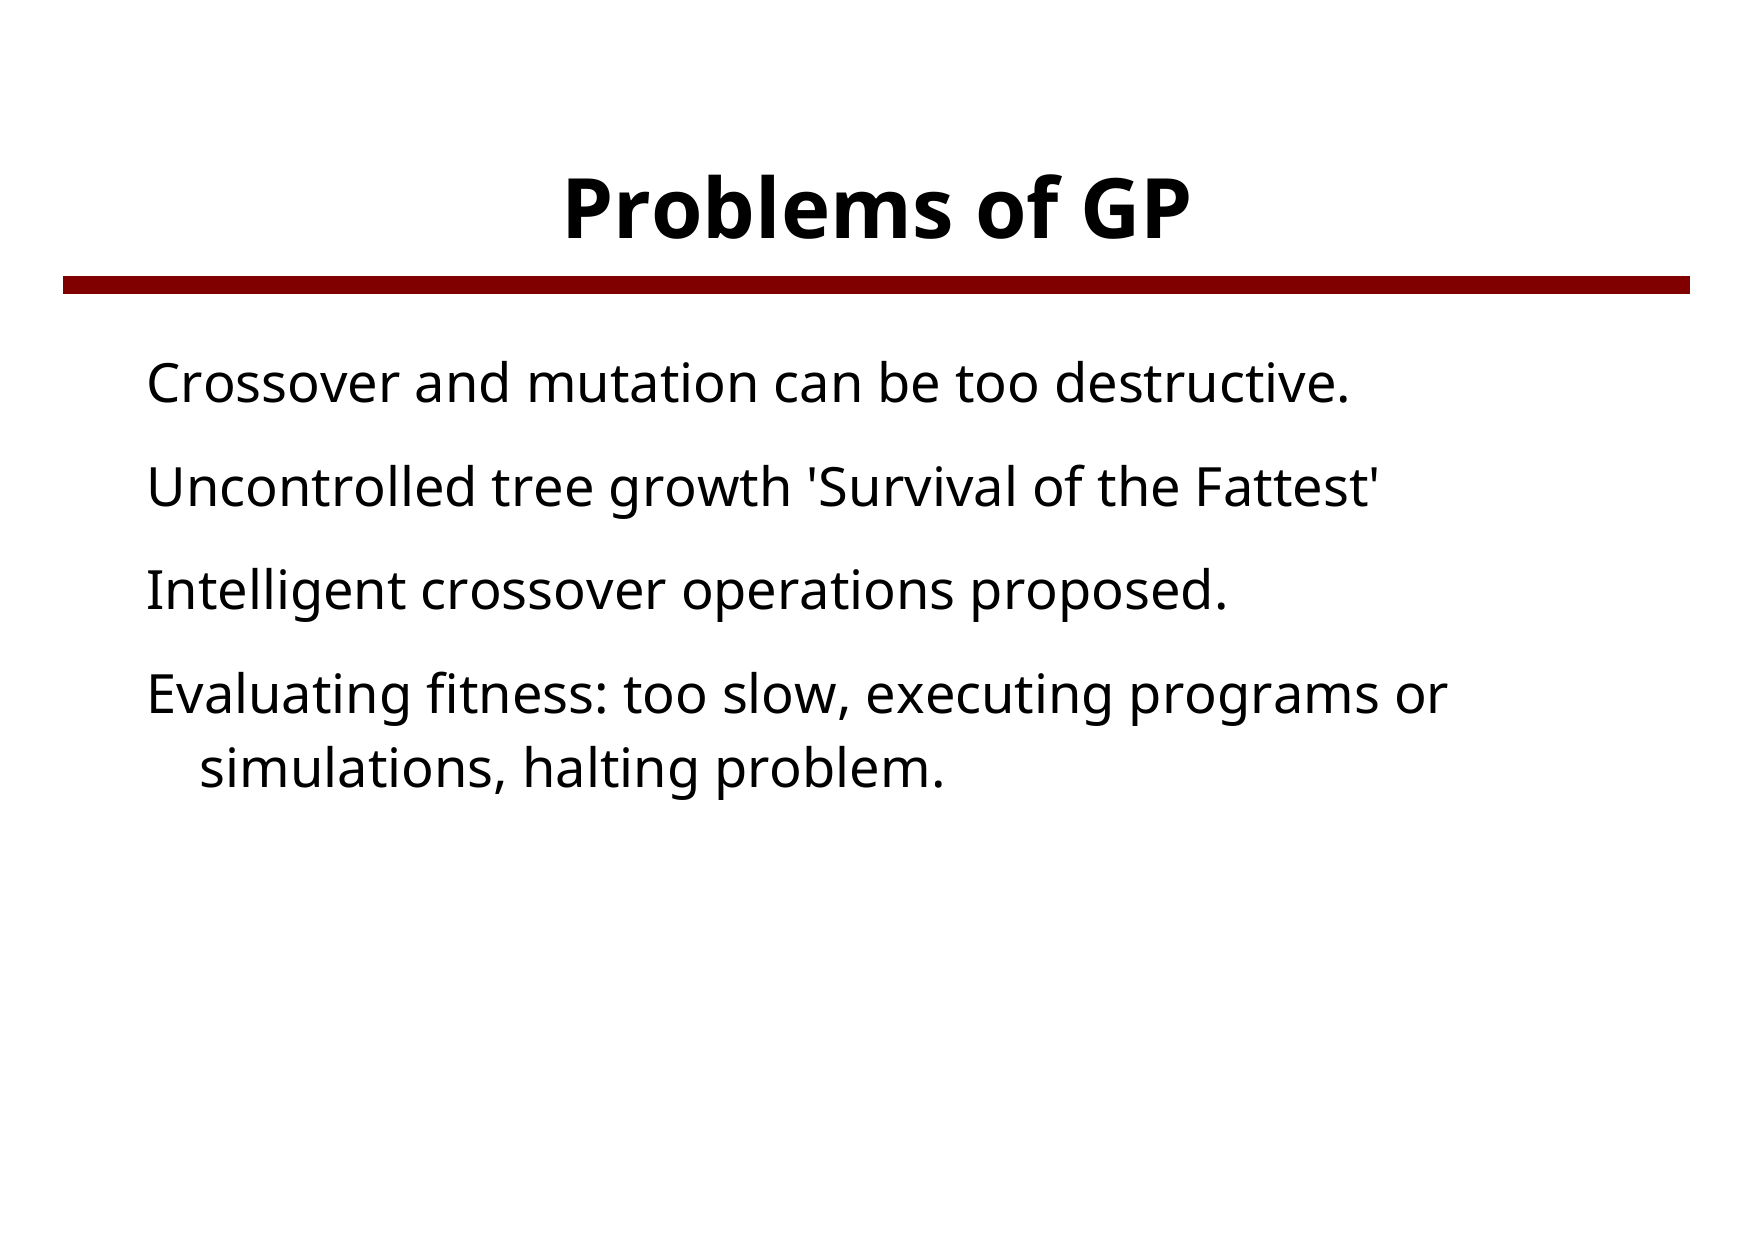

# Problems of GP
Crossover and mutation can be too destructive.
Uncontrolled tree growth 'Survival of the Fattest'
Intelligent crossover operations proposed.
Evaluating fitness: too slow, executing programs or simulations, halting problem.